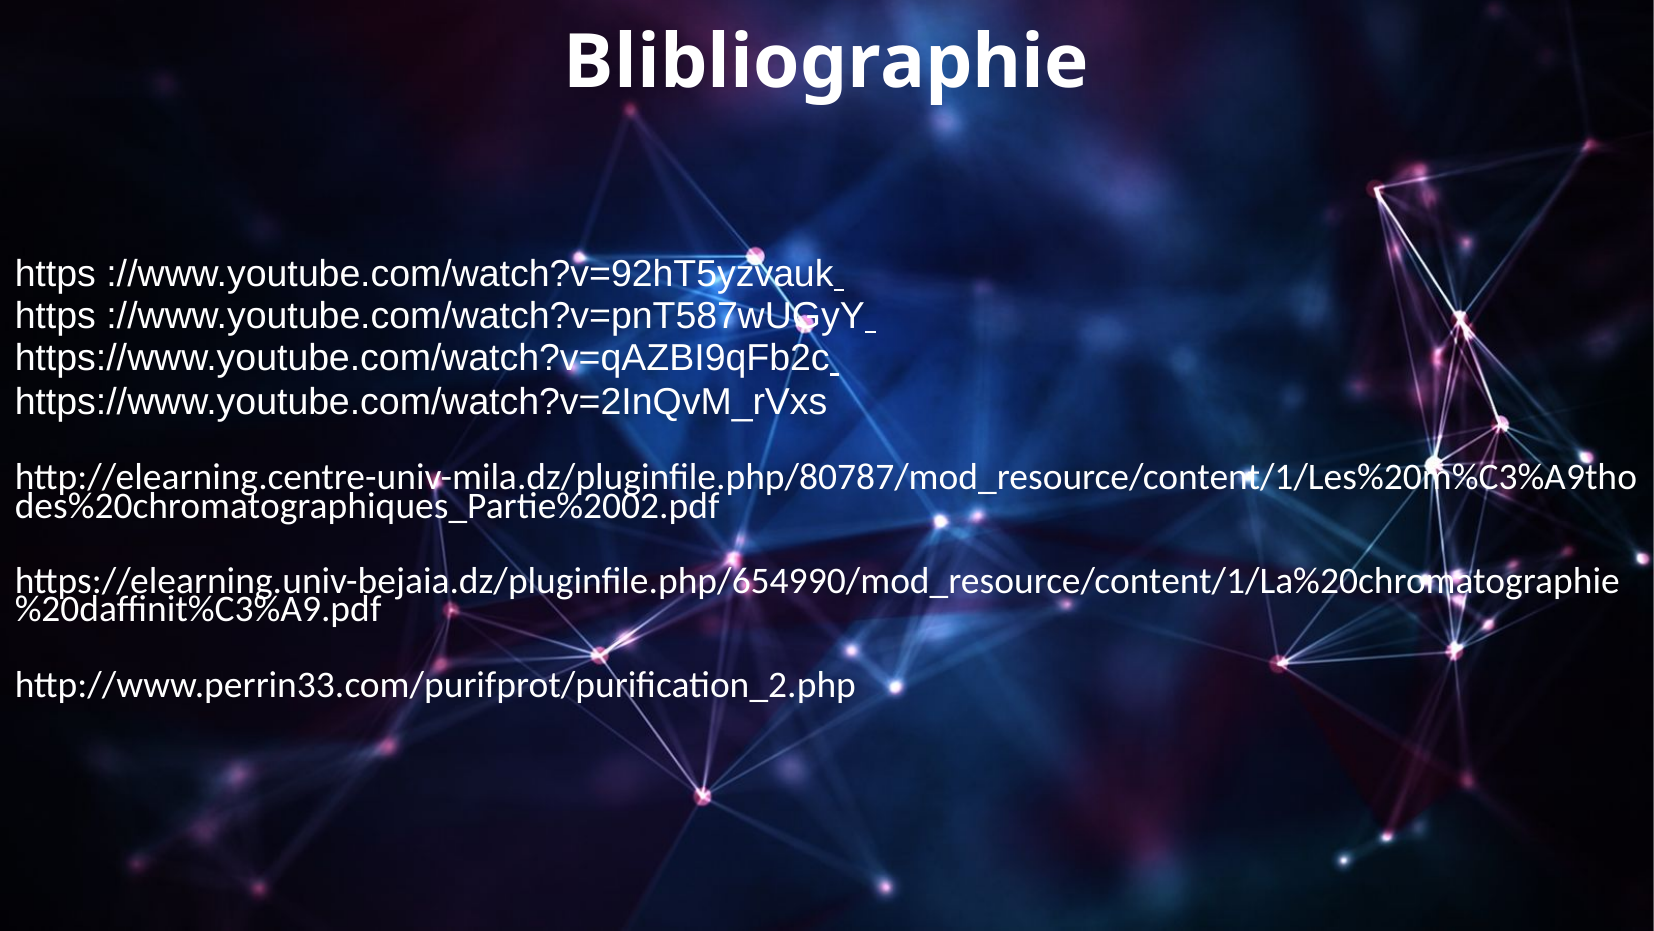

Blibliographie
https ://www.youtube.com/watch?v=92hT5yzvauk
https ://www.youtube.com/watch?v=pnT587wUGyY
https://www.youtube.com/watch?v=qAZBI9qFb2c
https://www.youtube.com/watch?v=2InQvM_rVxs
http://elearning.centre-univ-mila.dz/pluginfile.php/80787/mod_resource/content/1/Les%20m%C3%A9thodes%20chromatographiques_Partie%2002.pdf
https://elearning.univ-bejaia.dz/pluginfile.php/654990/mod_resource/content/1/La%20chromatographie%20daffinit%C3%A9.pdf
http://www.perrin33.com/purifprot/purification_2.php